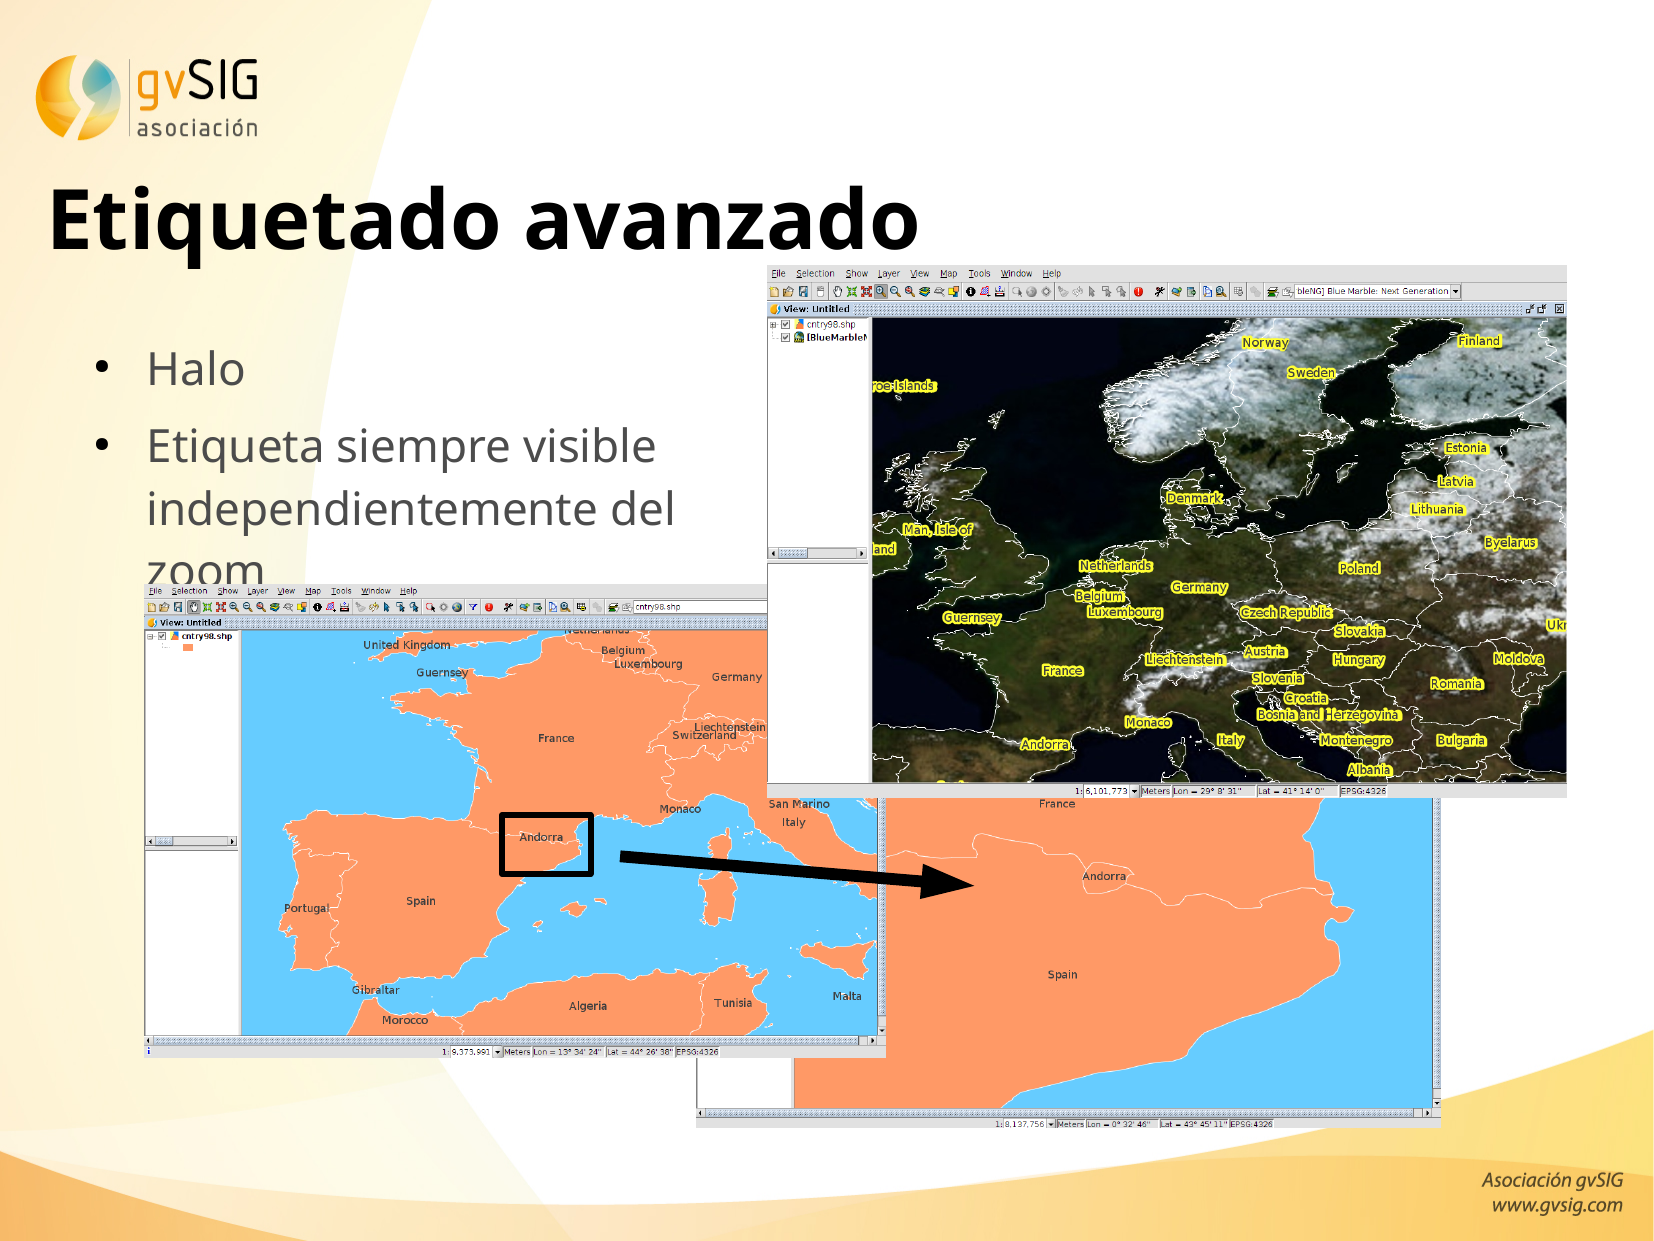

# Etiquetado avanzado
Halo
Etiqueta siempre visible independientemente del zoom